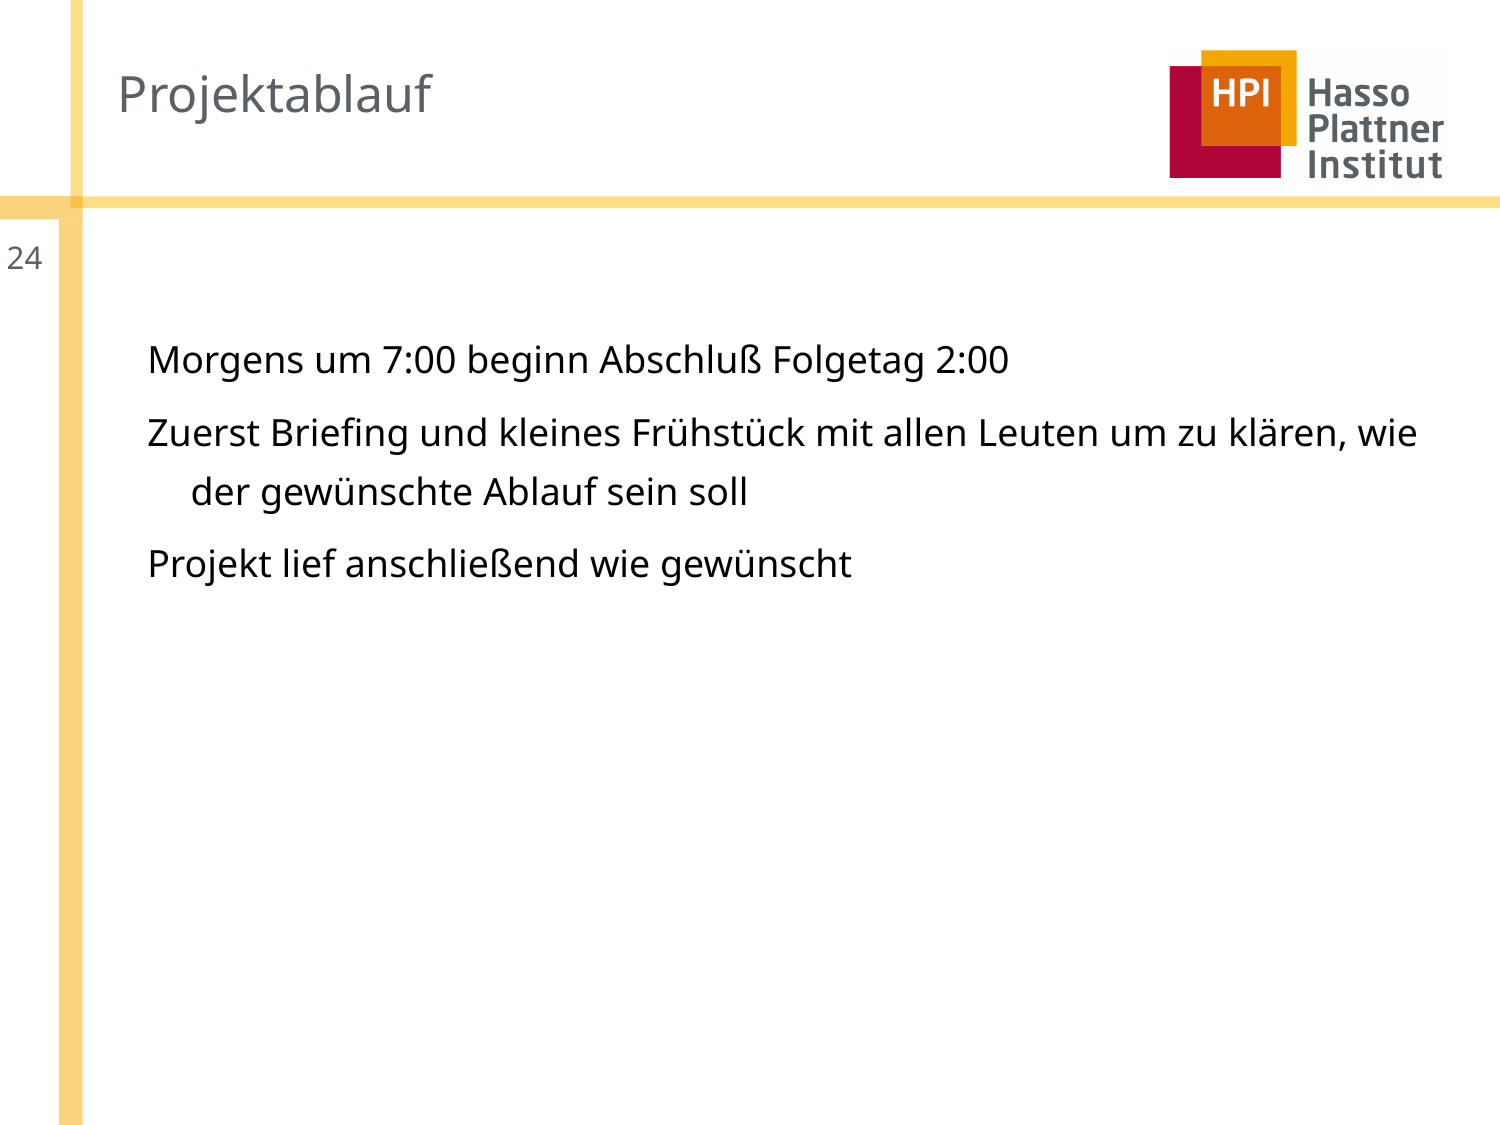

# Projektablauf
24
Morgens um 7:00 beginn Abschluß Folgetag 2:00
Zuerst Briefing und kleines Frühstück mit allen Leuten um zu klären, wie der gewünschte Ablauf sein soll
Projekt lief anschließend wie gewünscht